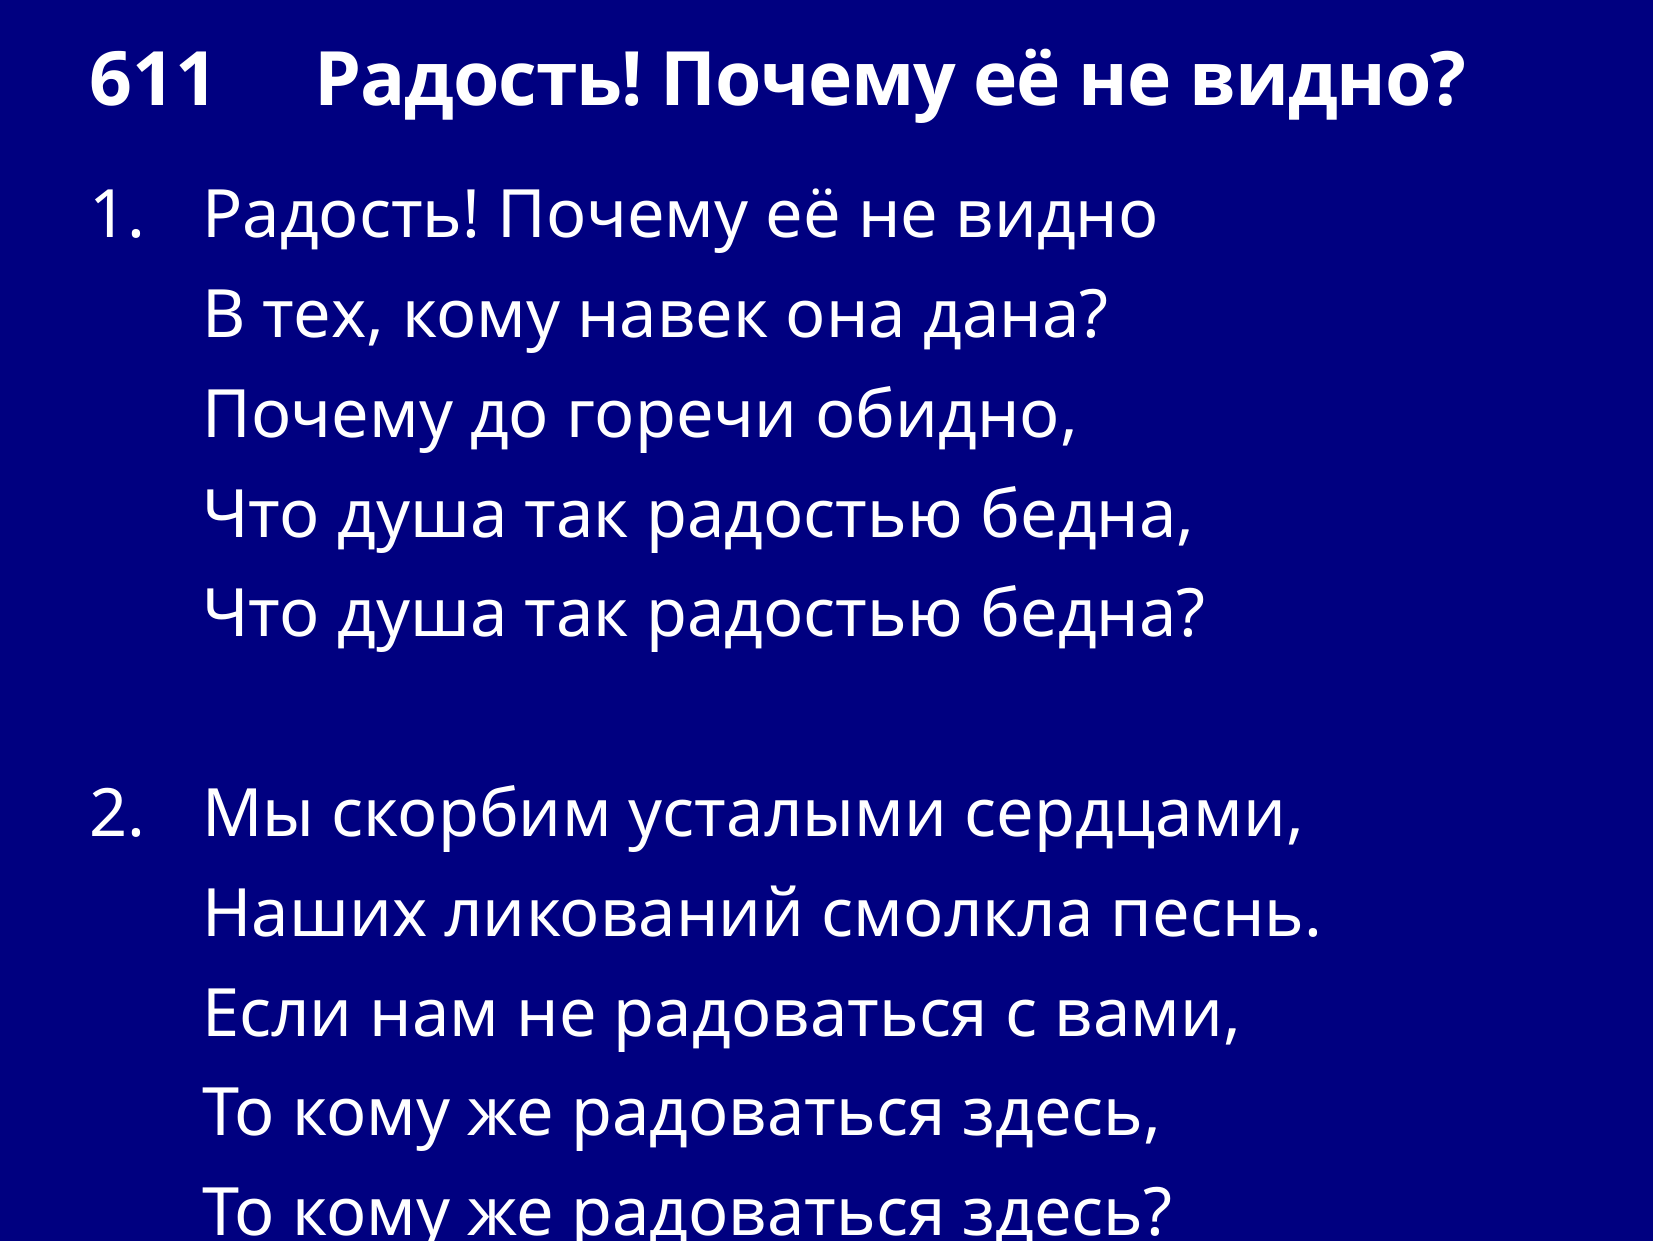

611	Радость! Почему её не видно?
1.	Радость! Почему её не видно
	В тех, кому навек она дана?
	Почему до горечи обидно,
	Что душа так радостью бедна,
	Что душа так радостью бедна?
2.	Мы скорбим усталыми сердцами,
	Наших ликований смолкла песнь.
	Если нам не радоваться с вами,
	То кому же радоваться здесь,
	То кому же радоваться здесь?